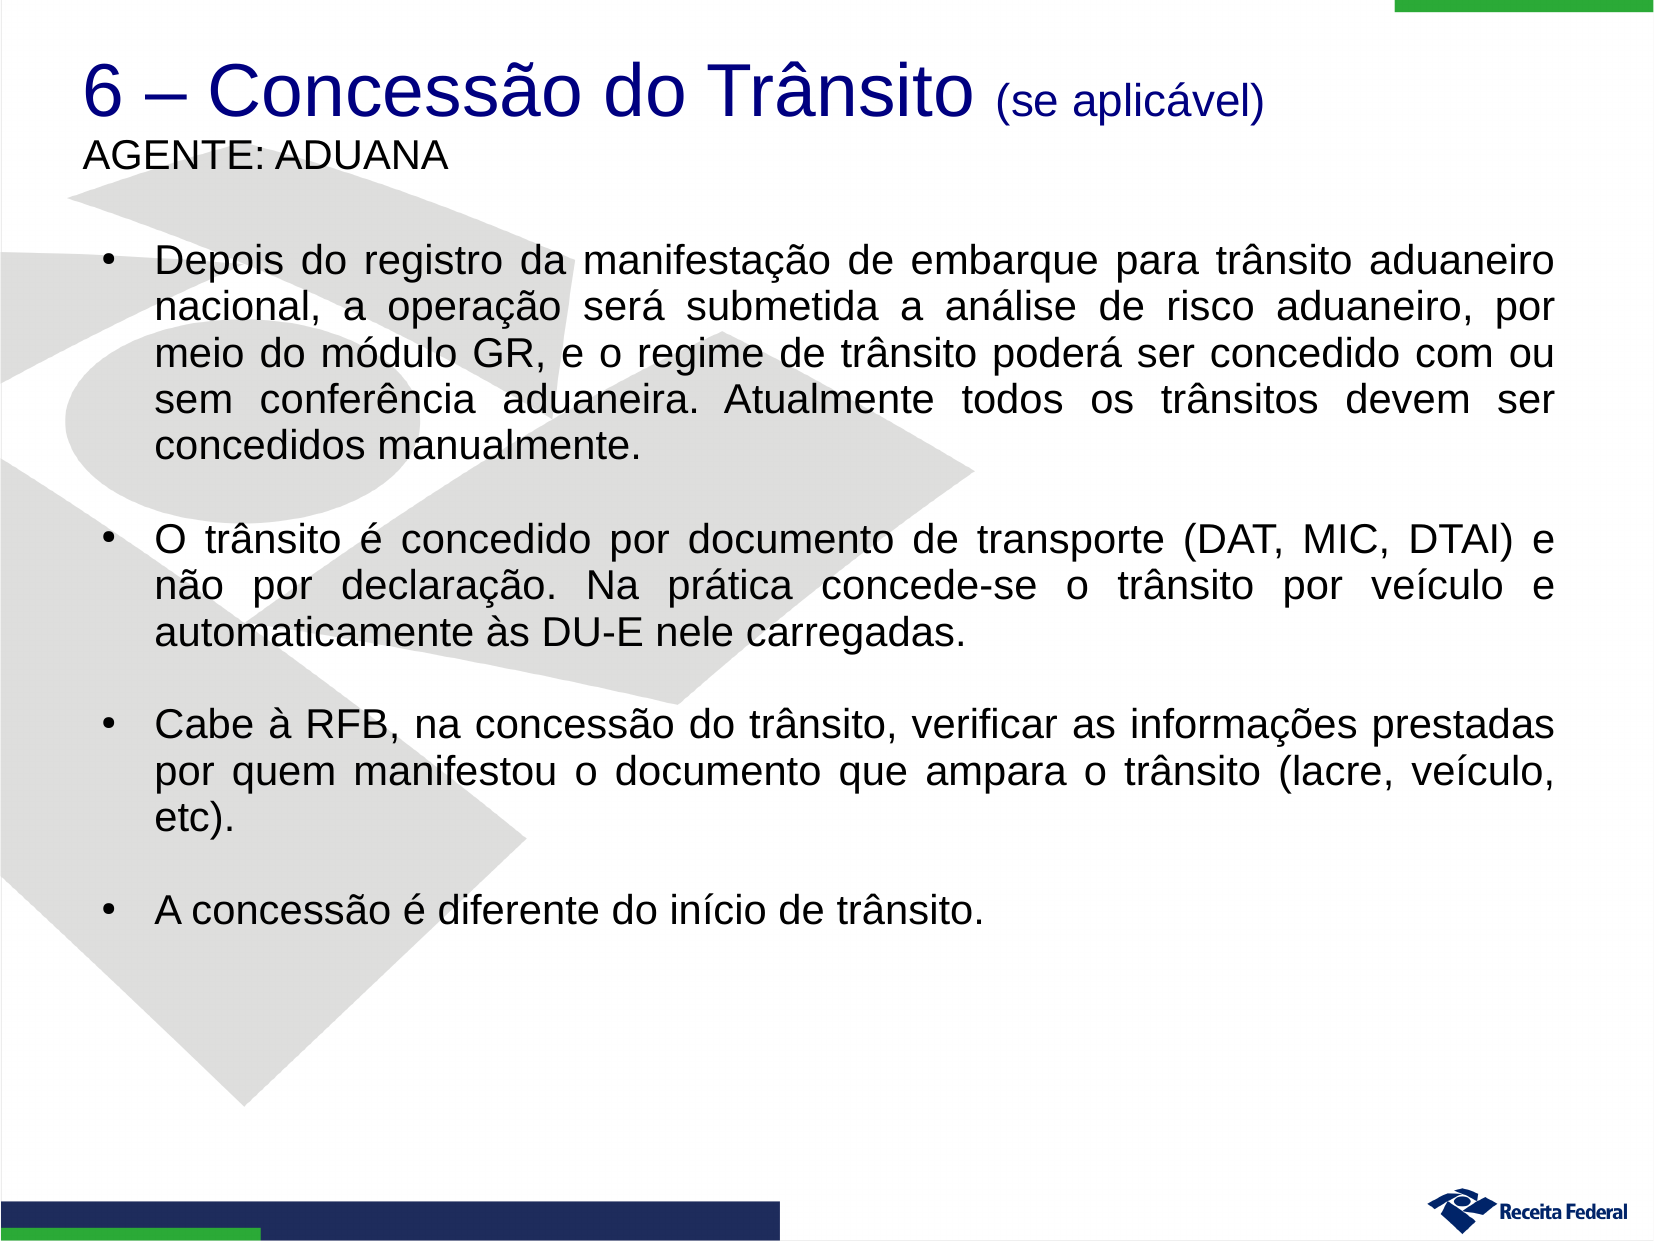

6 – Concessão do Trânsito (se aplicável)
AGENTE: ADUANA
#
Depois do registro da manifestação de embarque para trânsito aduaneiro nacional, a operação será submetida a análise de risco aduaneiro, por meio do módulo GR, e o regime de trânsito poderá ser concedido com ou sem conferência aduaneira. Atualmente todos os trânsitos devem ser concedidos manualmente.
O trânsito é concedido por documento de transporte (DAT, MIC, DTAI) e não por declaração. Na prática concede-se o trânsito por veículo e automaticamente às DU-E nele carregadas.
Cabe à RFB, na concessão do trânsito, verificar as informações prestadas por quem manifestou o documento que ampara o trânsito (lacre, veículo, etc).
A concessão é diferente do início de trânsito.